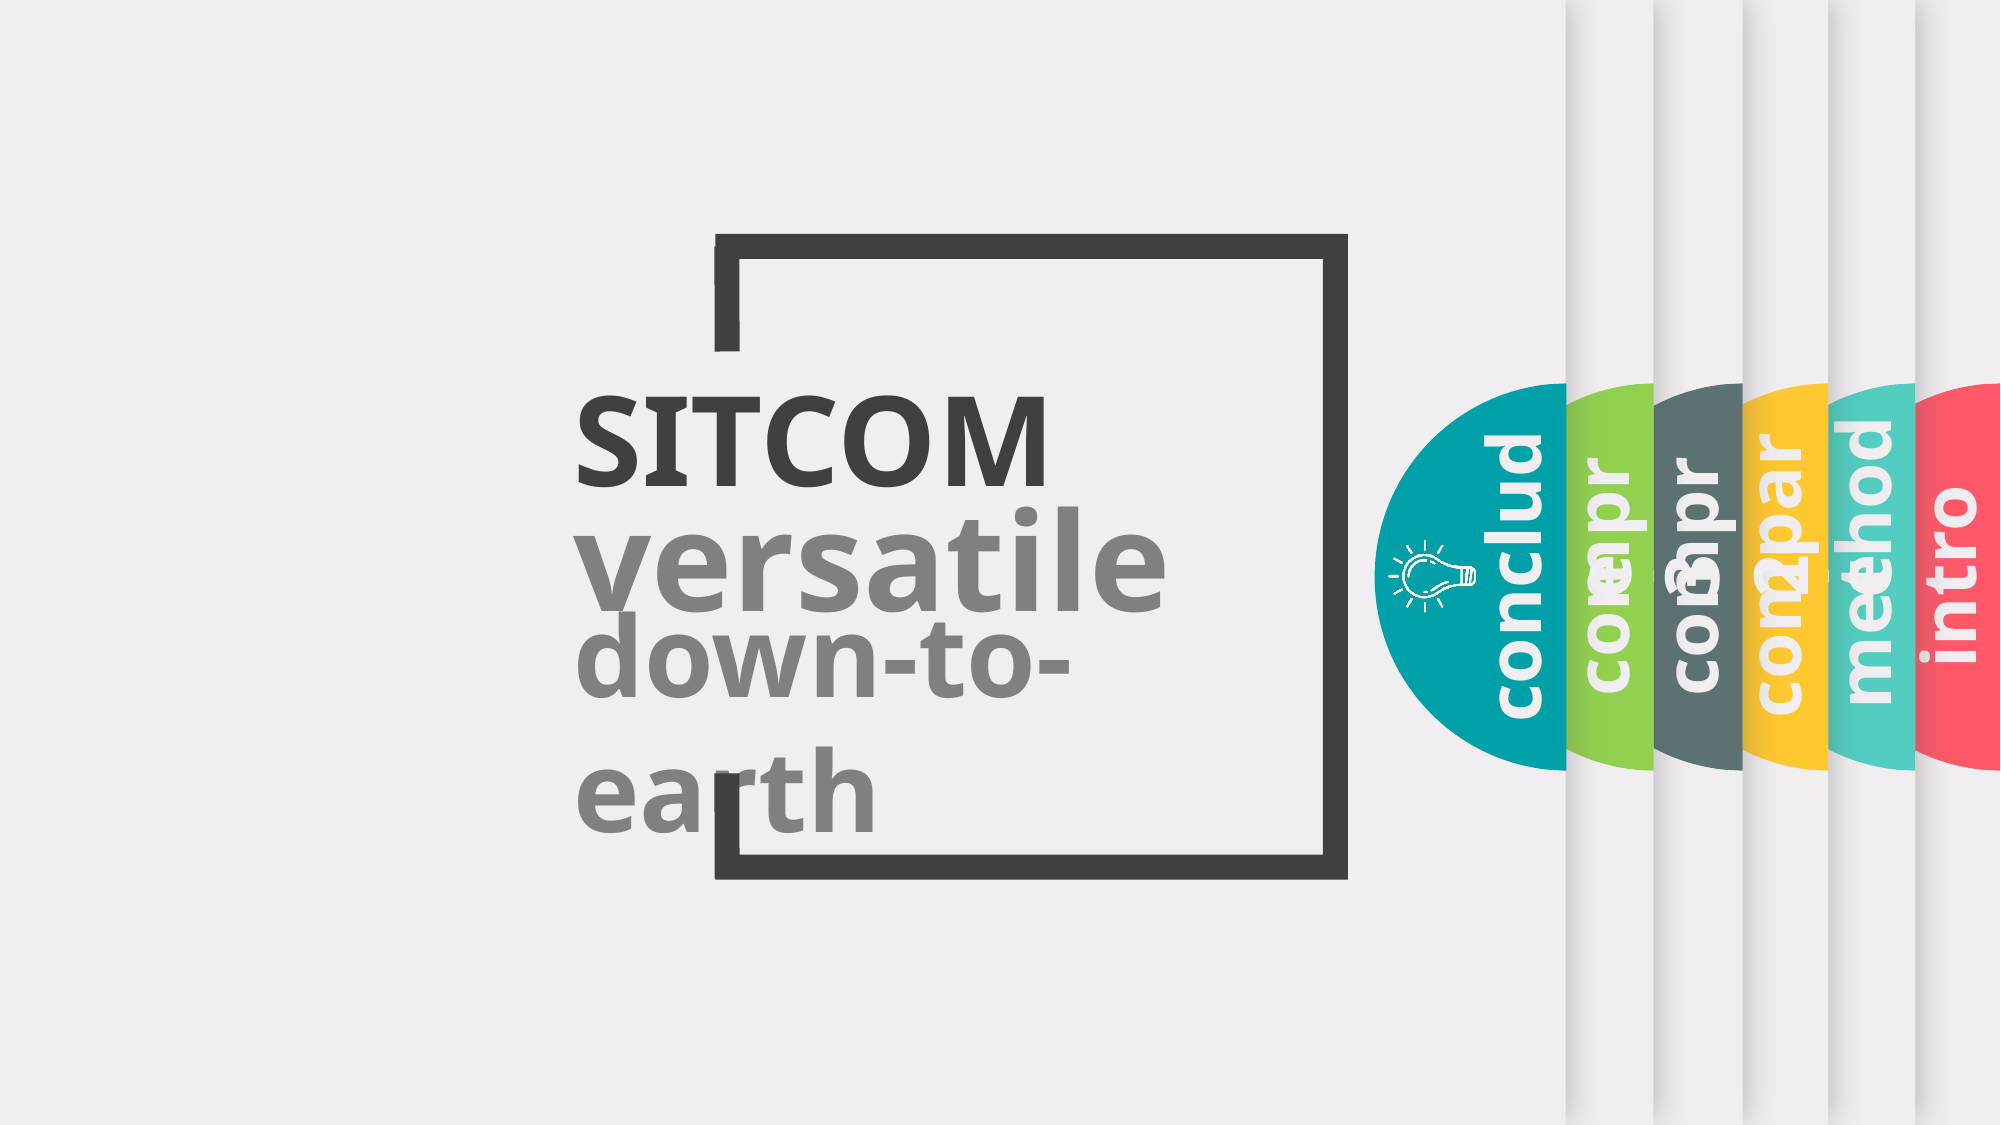

conclude
compr 3
intro
method
compr 2
compare
SITCOM
versatile
down-to-earth